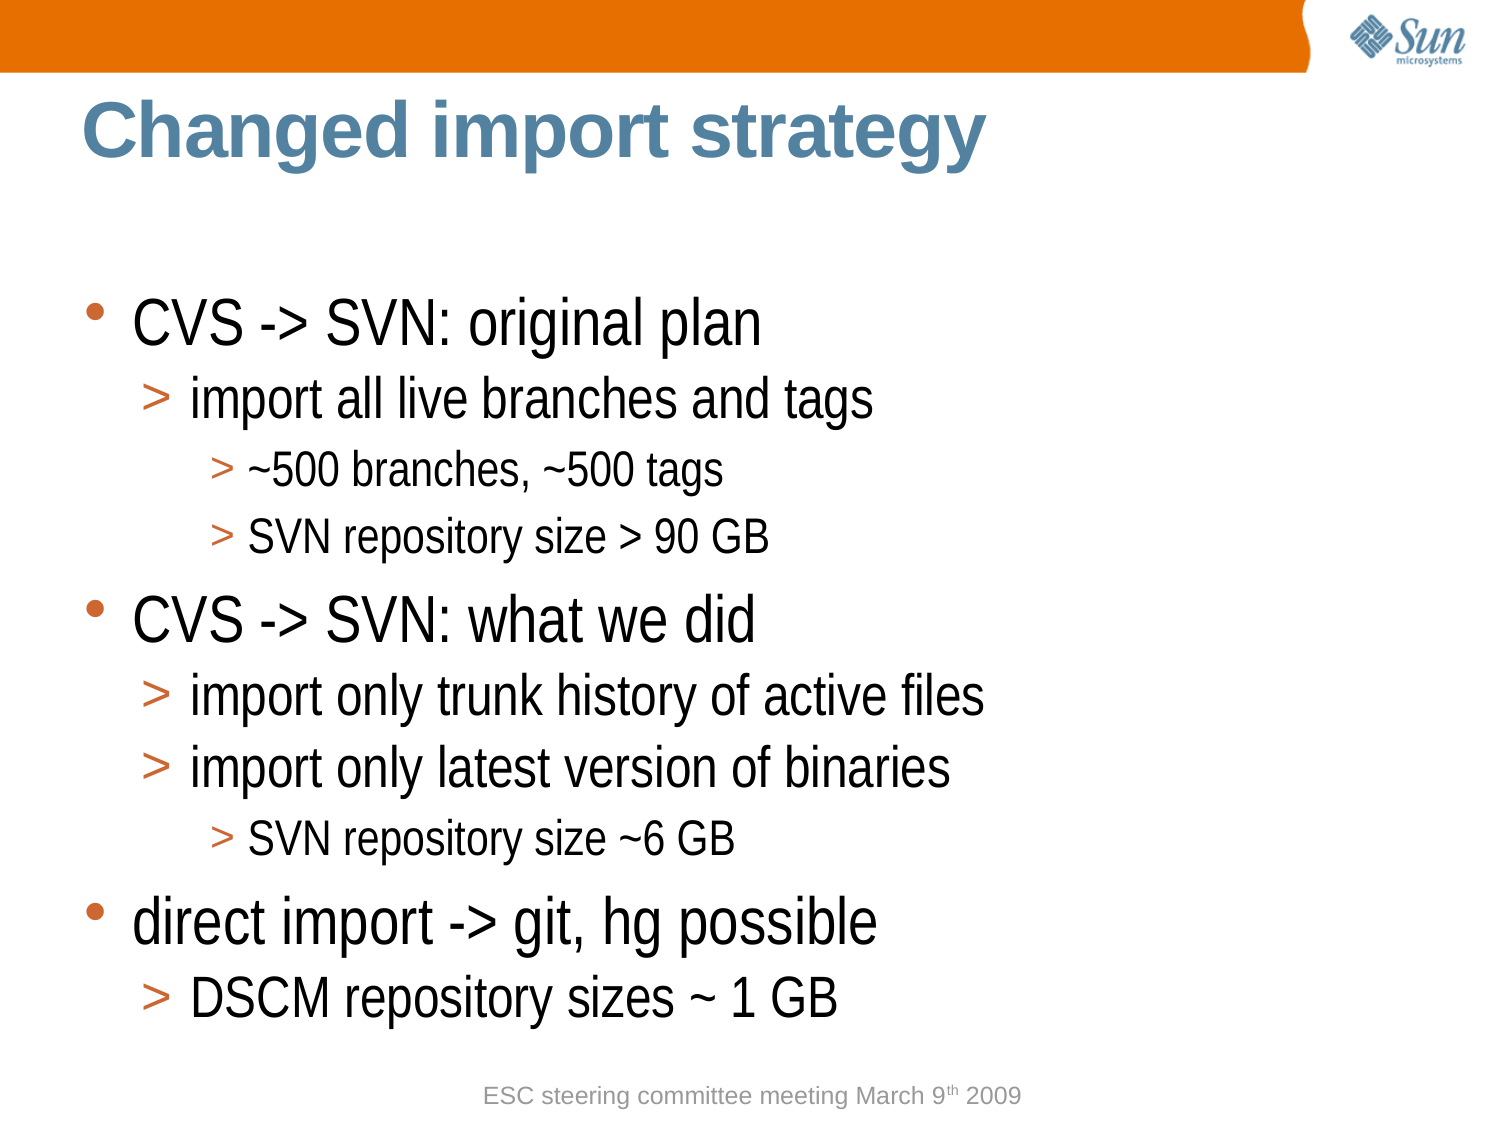

# Changed import strategy
CVS -> SVN: original plan
import all live branches and tags
~500 branches, ~500 tags
SVN repository size > 90 GB
CVS -> SVN: what we did
import only trunk history of active files
import only latest version of binaries
SVN repository size ~6 GB
direct import -> git, hg possible
DSCM repository sizes ~ 1 GB